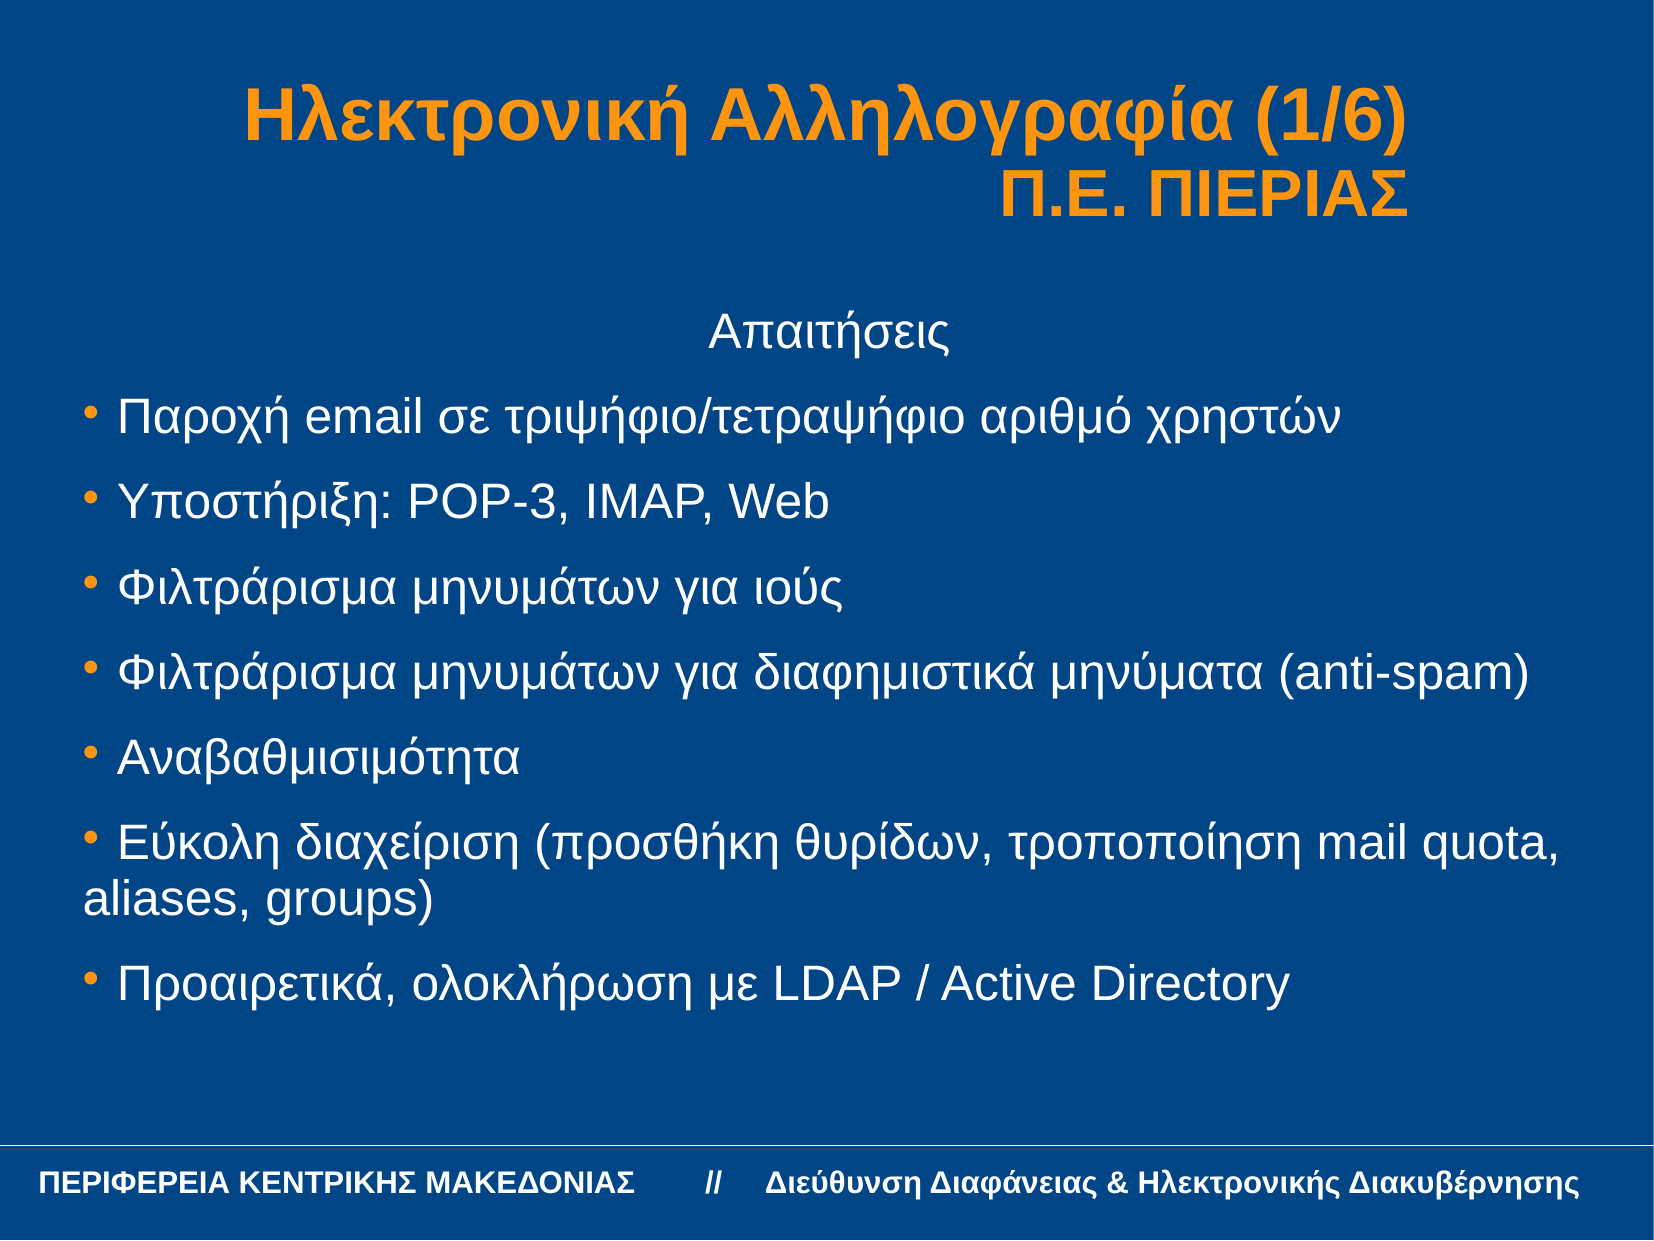

Ηλεκτρονική Αλληλογραφία (1/6)
Π.Ε. ΠΙΕΡΙΑΣ
# Απαιτήσεις
 Παροχή email σε τριψήφιο/τετραψήφιο αριθμό χρηστών
 Υποστήριξη: POP-3, IMAP, Web
 Φιλτράρισμα μηνυμάτων για ιούς
 Φιλτράρισμα μηνυμάτων για διαφημιστικά μηνύματα (anti-spam)
 Αναβαθμισιμότητα
 Εύκολη διαχείριση (προσθήκη θυρίδων, τροποποίηση mail quota, aliases, groups)
 Προαιρετικά, ολοκλήρωση με LDAP / Active Directory
ΠΕΡΙΦΕΡΕΙΑ ΚΕΝΤΡΙΚΗΣ ΜΑΚΕΔΟΝΙΑΣ // Διεύθυνση Διαφάνειας & Ηλεκτρονικής Διακυβέρνησης